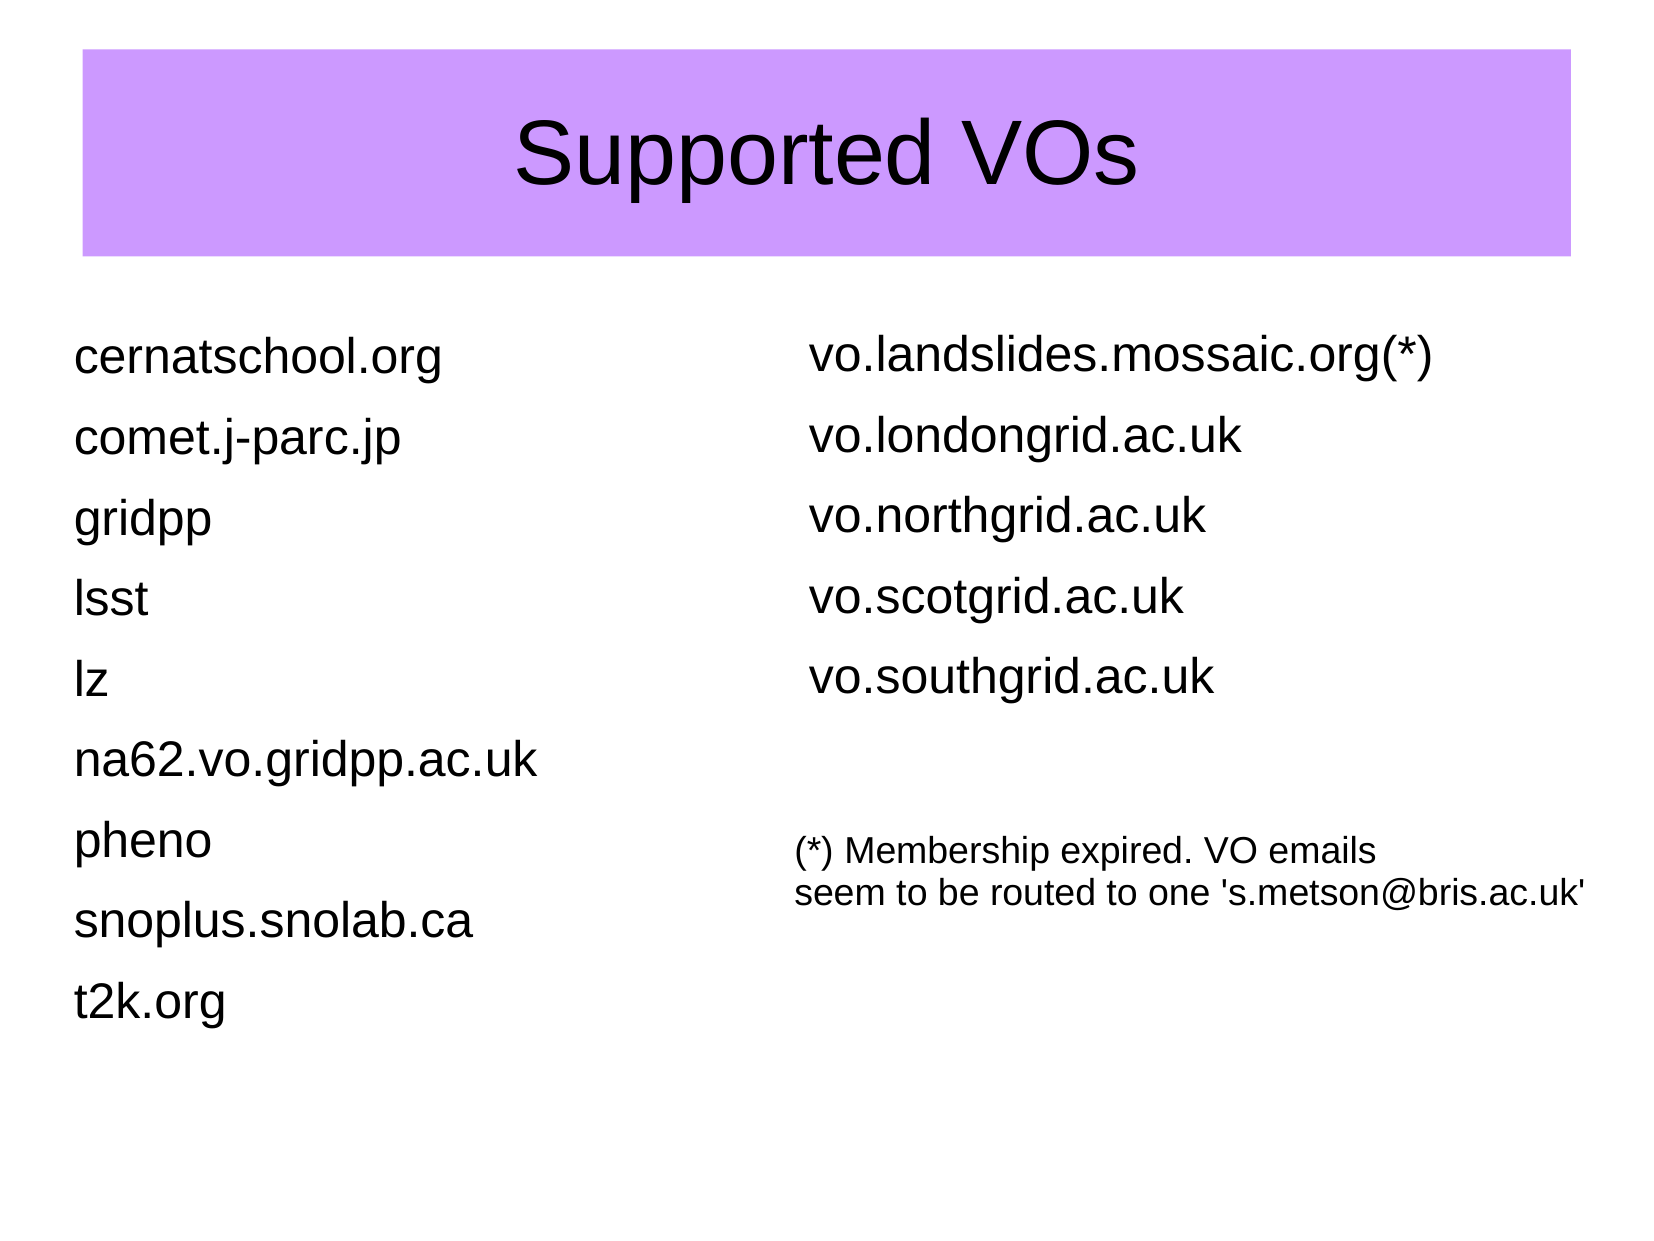

# Supported VOs
vo.landslides.mossaic.org(*)
vo.londongrid.ac.uk
vo.northgrid.ac.uk
vo.scotgrid.ac.uk
vo.southgrid.ac.uk
cernatschool.org
comet.j-parc.jp
gridpp
lsst
lz
na62.vo.gridpp.ac.uk
pheno
snoplus.snolab.ca
t2k.org
(*) Membership expired. VO emails
seem to be routed to one 's.metson@bris.ac.uk'